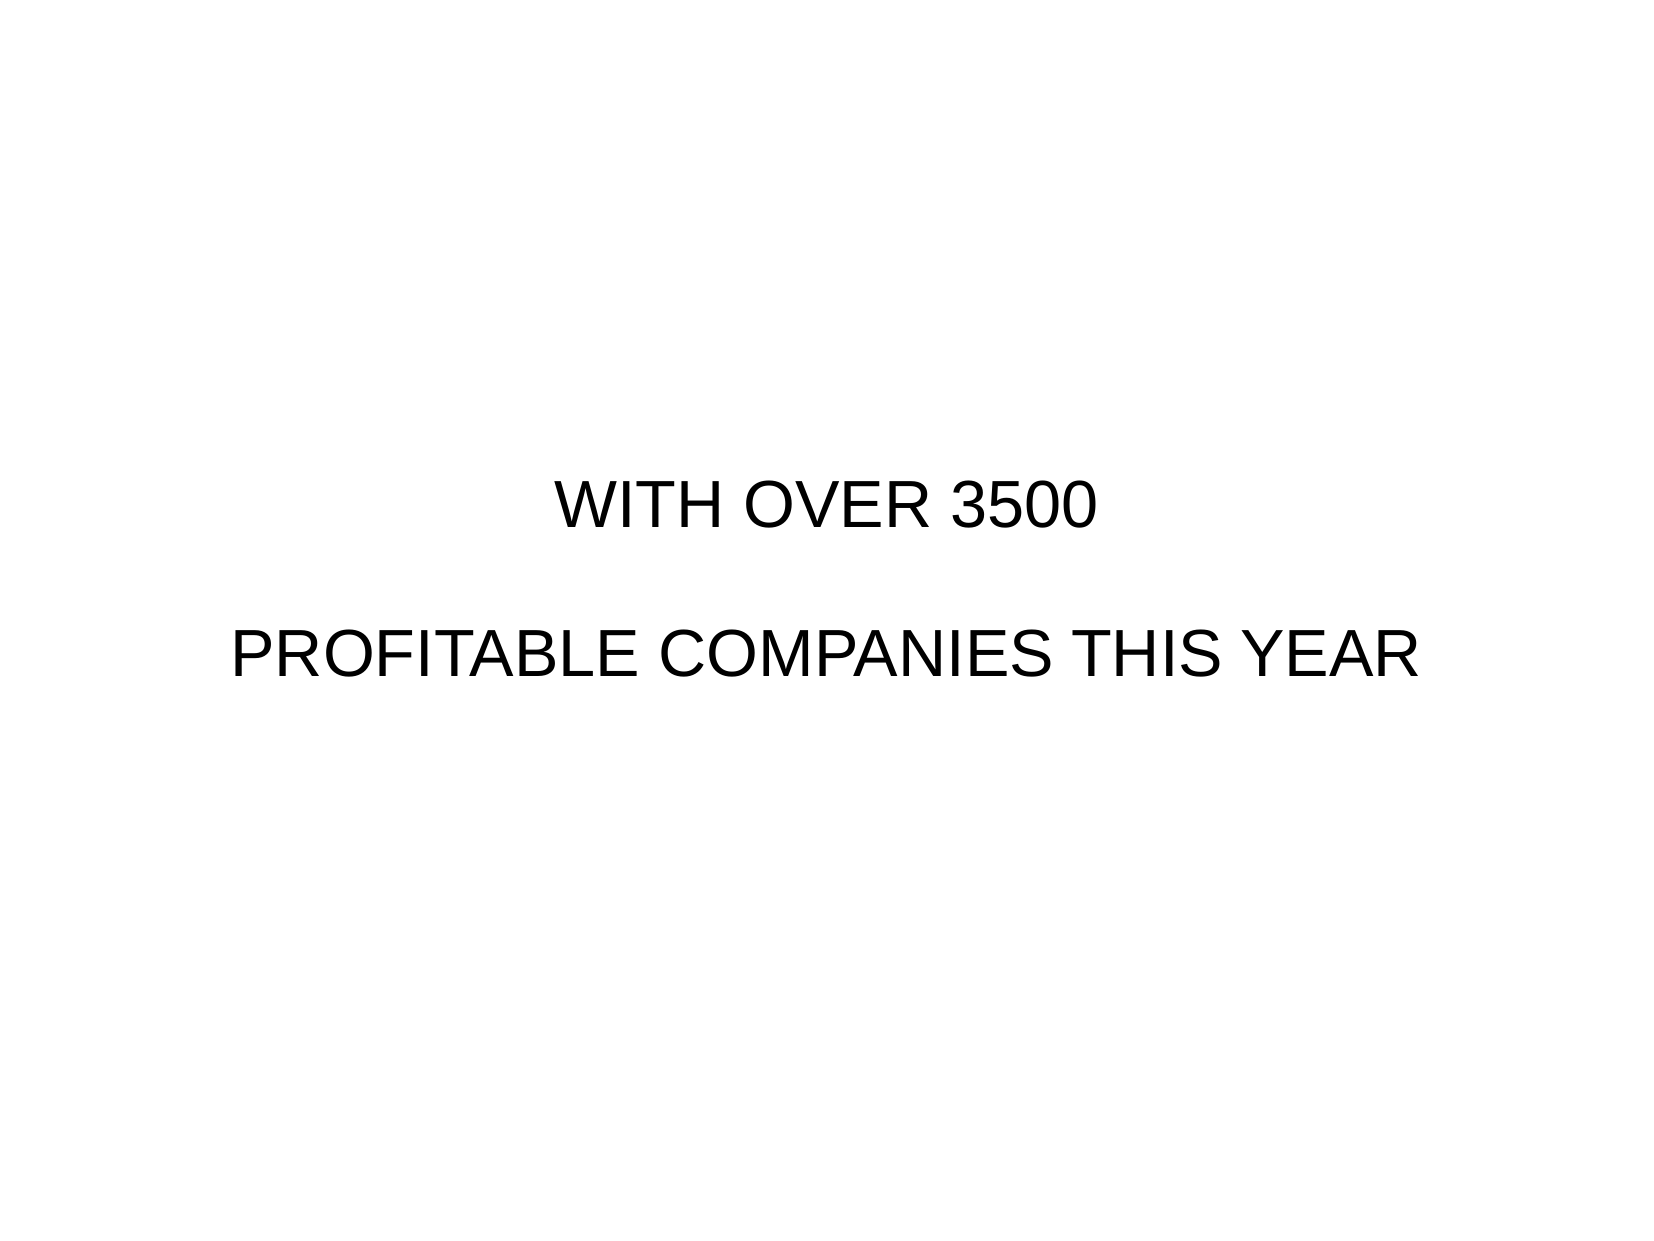

# WITH OVER 3500
PROFITABLE COMPANIES THIS YEAR